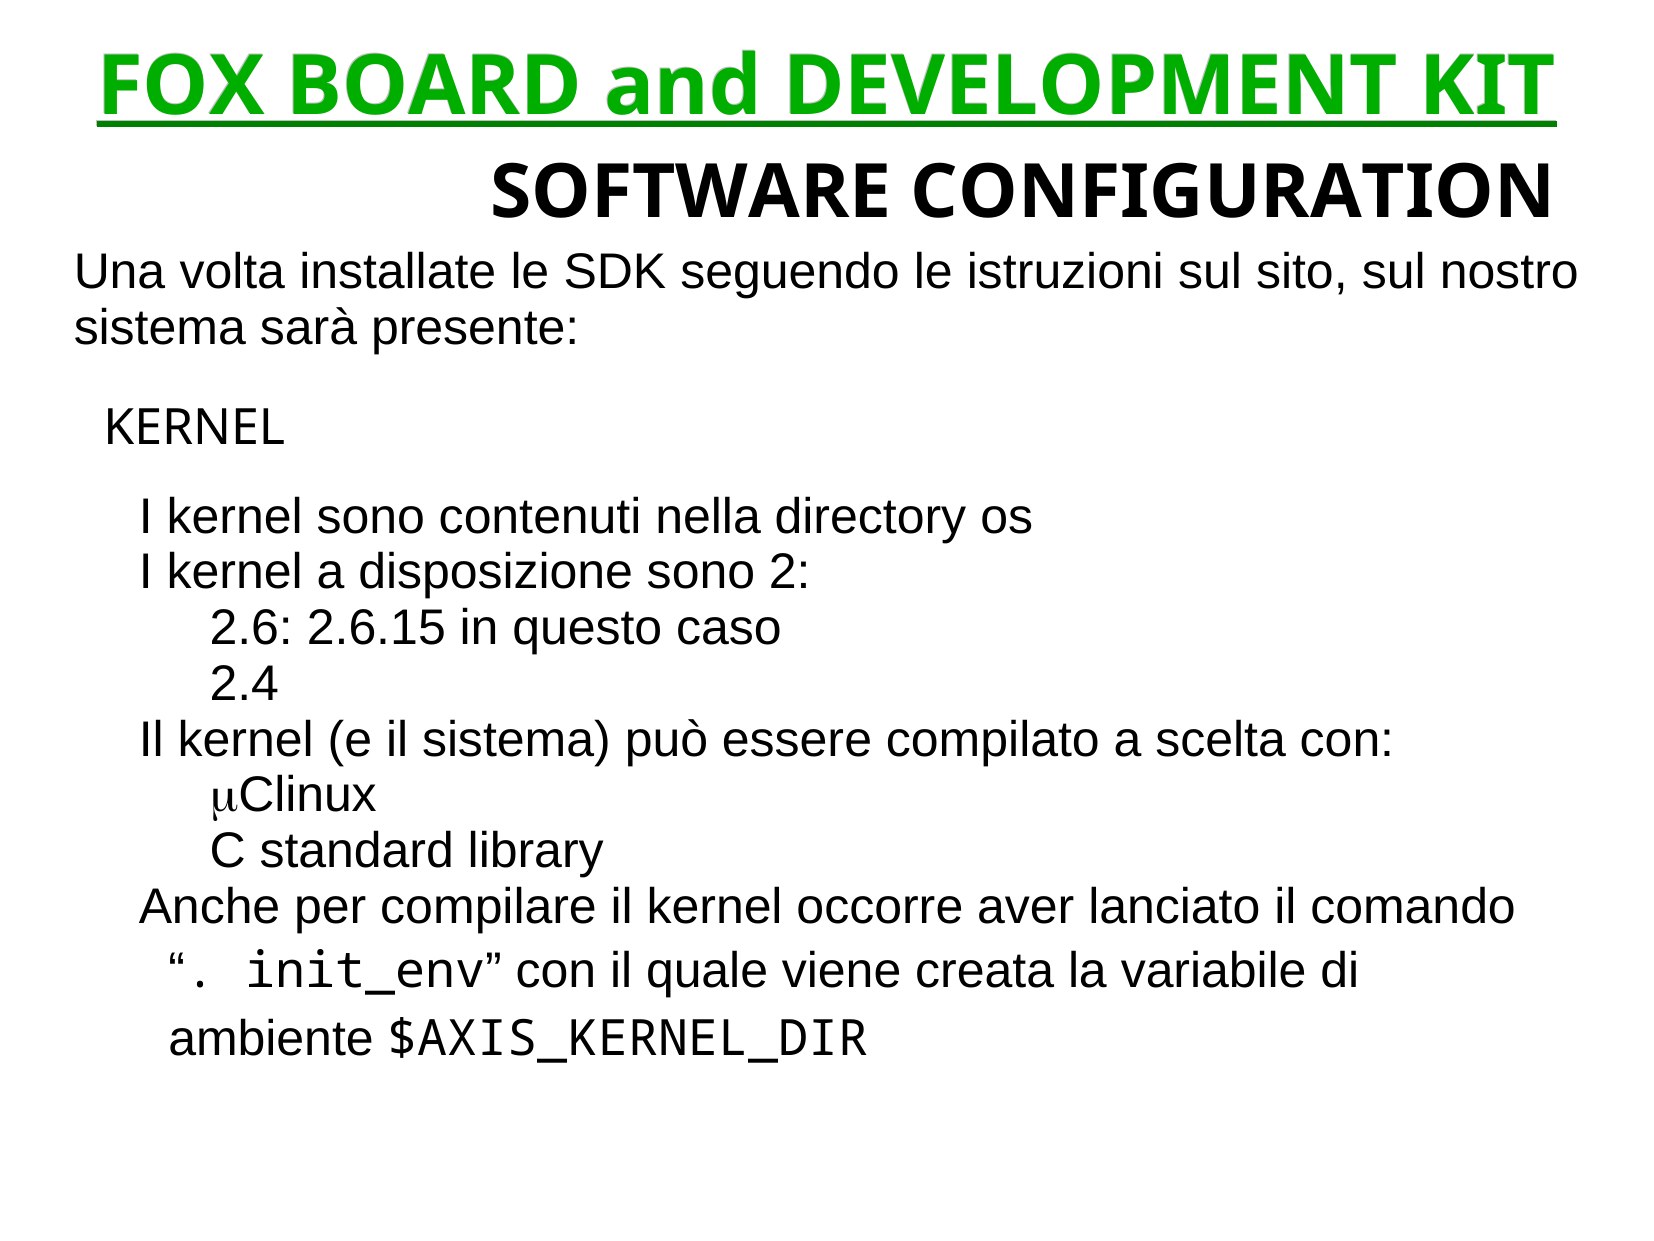

FOX BOARD and DEVELOPMENT KIT
SOFTWARE CONFIGURATION
Una volta installate le SDK seguendo le istruzioni sul sito, sul nostro sistema sarà presente:
KERNEL
I kernel sono contenuti nella directory os
I kernel a disposizione sono 2:
2.6: 2.6.15 in questo caso
2.4
Il kernel (e il sistema) può essere compilato a scelta con:
mClinux
C standard library
Anche per compilare il kernel occorre aver lanciato il comando “. init_env” con il quale viene creata la variabile di ambiente $AXIS_KERNEL_DIR